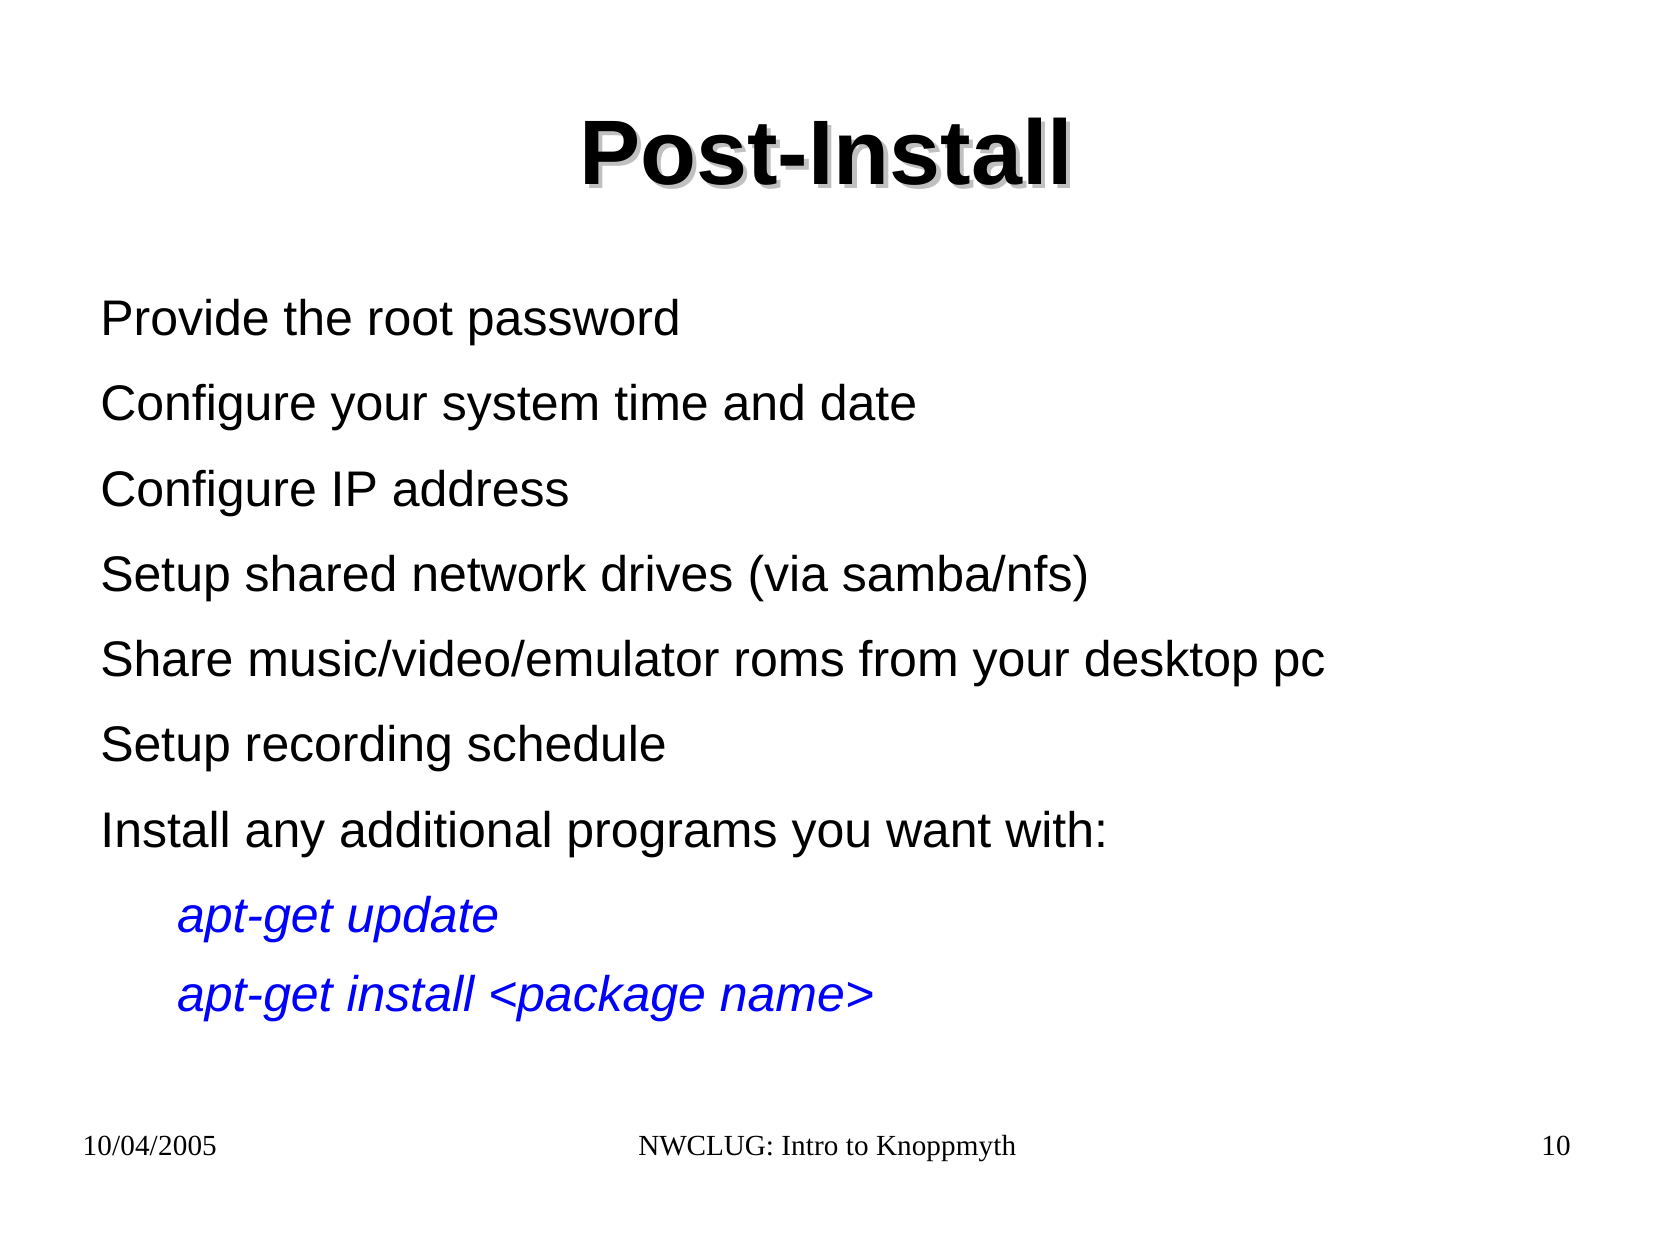

# Post-Install
Provide the root password
Configure your system time and date
Configure IP address
Setup shared network drives (via samba/nfs)
Share music/video/emulator roms from your desktop pc
Setup recording schedule
Install any additional programs you want with:
apt-get update
apt-get install <package name>
10/04/2005
NWCLUG: Intro to Knoppmyth
10